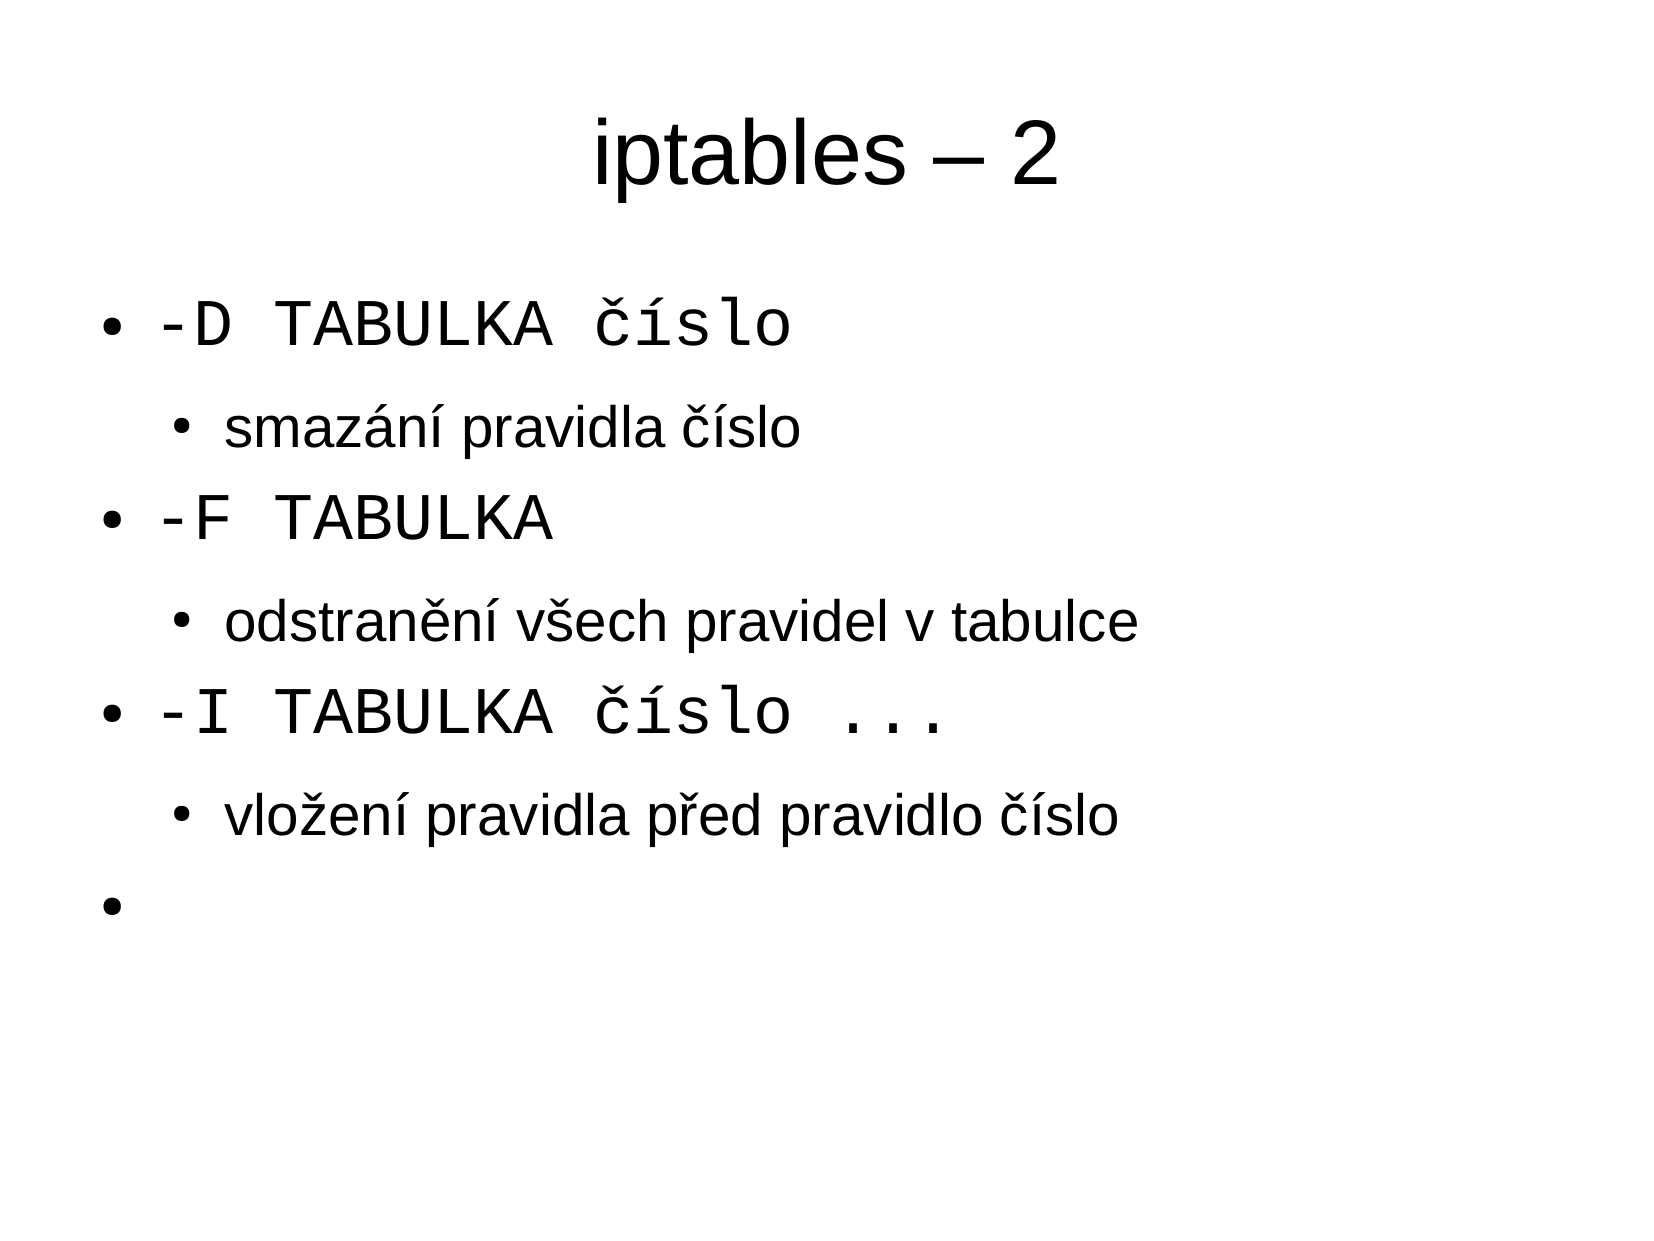

# iptables – 2
-D TABULKA číslo
smazání pravidla číslo
-F TABULKA
odstranění všech pravidel v tabulce
-I TABULKA číslo ...
vložení pravidla před pravidlo číslo